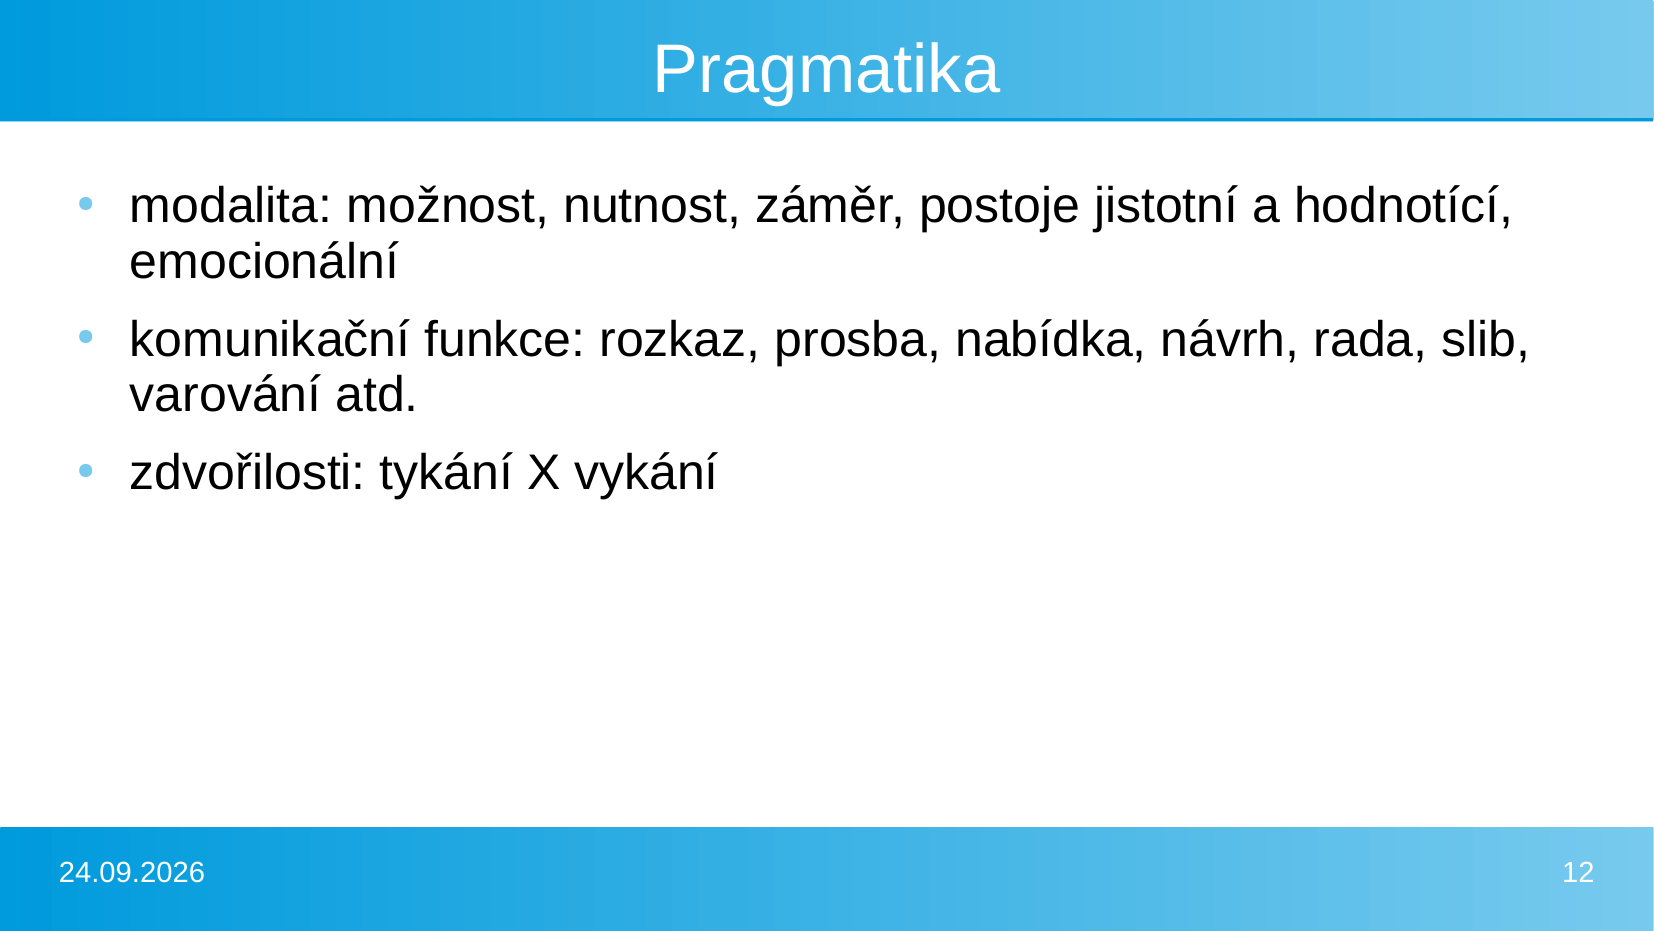

# Pragmatika
modalita: možnost, nutnost, záměr, postoje jistotní a hodnotící, emocionální
komunikační funkce: rozkaz, prosba, nabídka, návrh, rada, slib, varování atd.
zdvořilosti: tykání X vykání
12